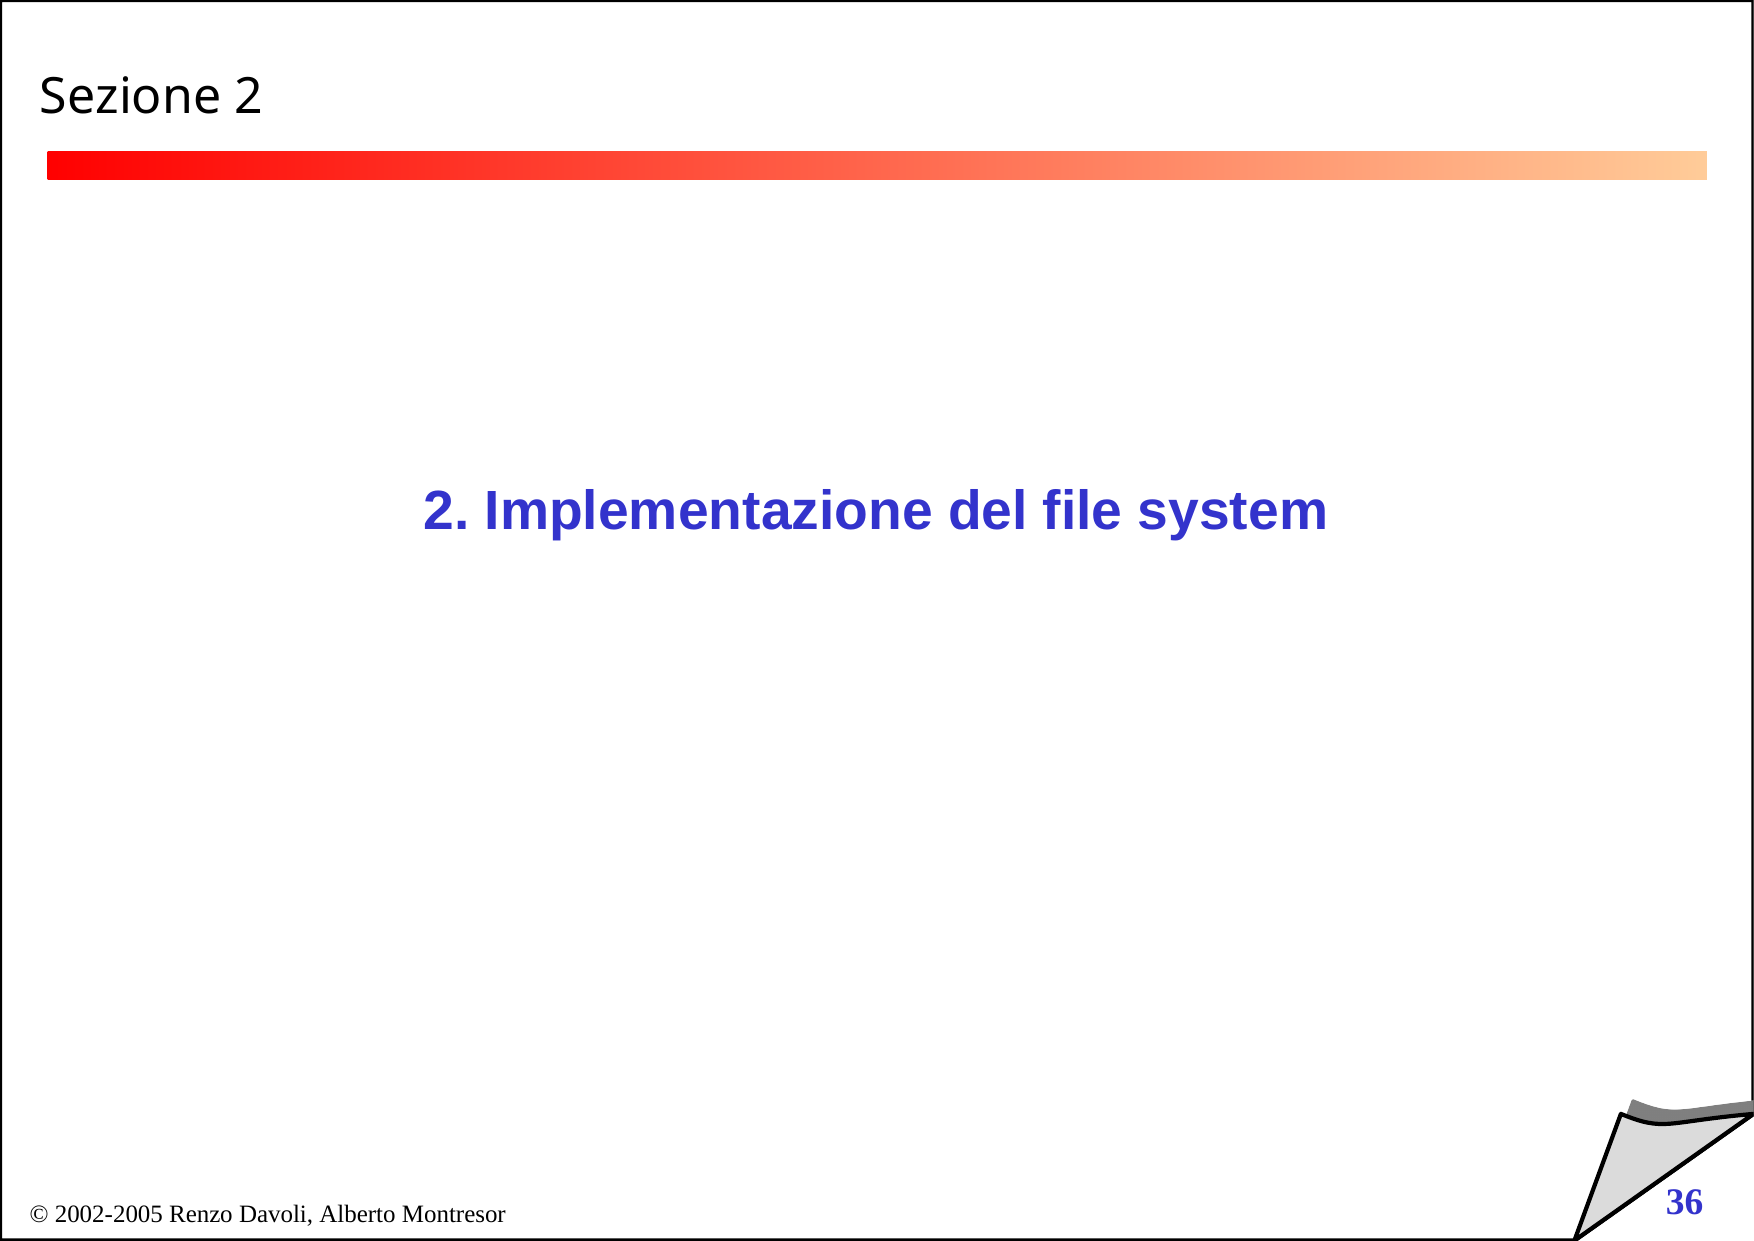

# Sezione 2
2. Implementazione del file system